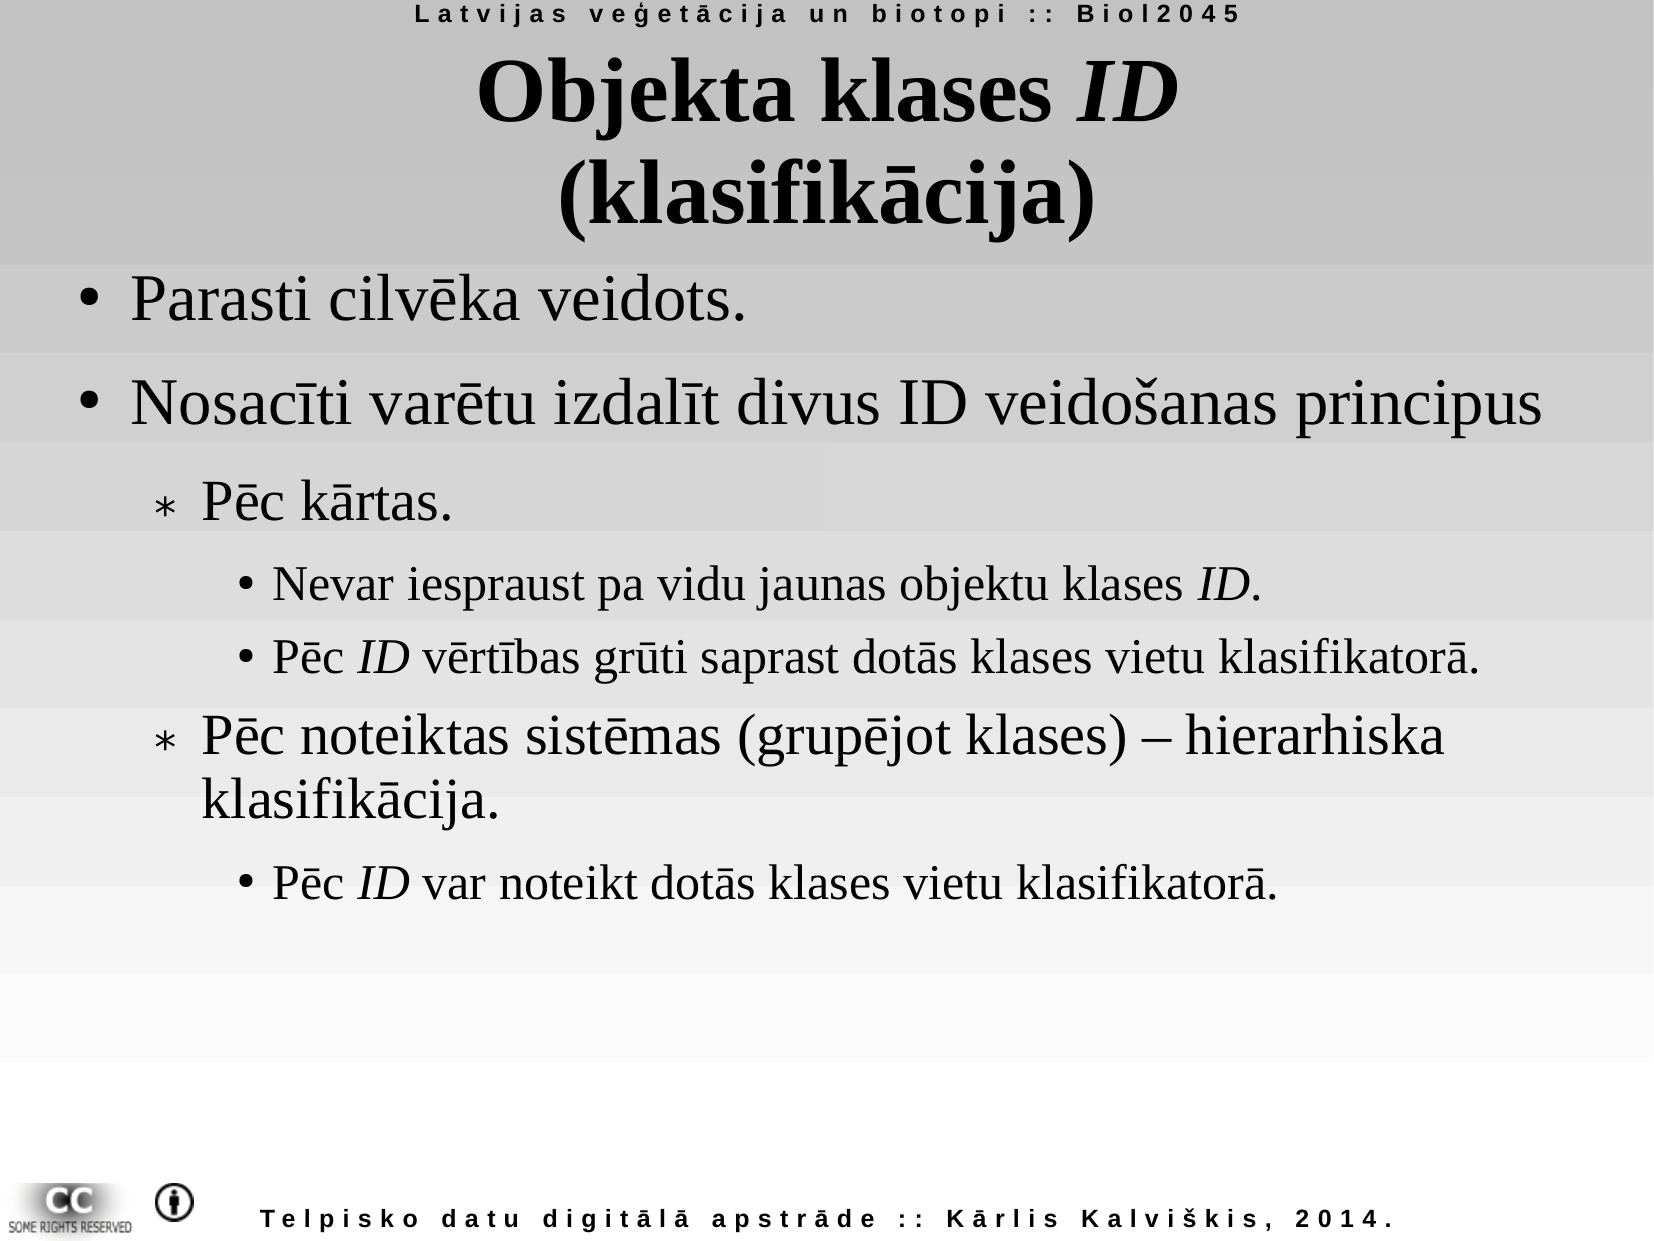

# Objekta klases ID (klasifikācija)
Parasti cilvēka veidots.
Nosacīti varētu izdalīt divus ID veidošanas principus
Pēc kārtas.
Nevar iespraust pa vidu jaunas objektu klases ID.
Pēc ID vērtības grūti saprast dotās klases vietu klasifikatorā.
Pēc noteiktas sistēmas (grupējot klases) – hierarhiska klasifikācija.
Pēc ID var noteikt dotās klases vietu klasifikatorā.